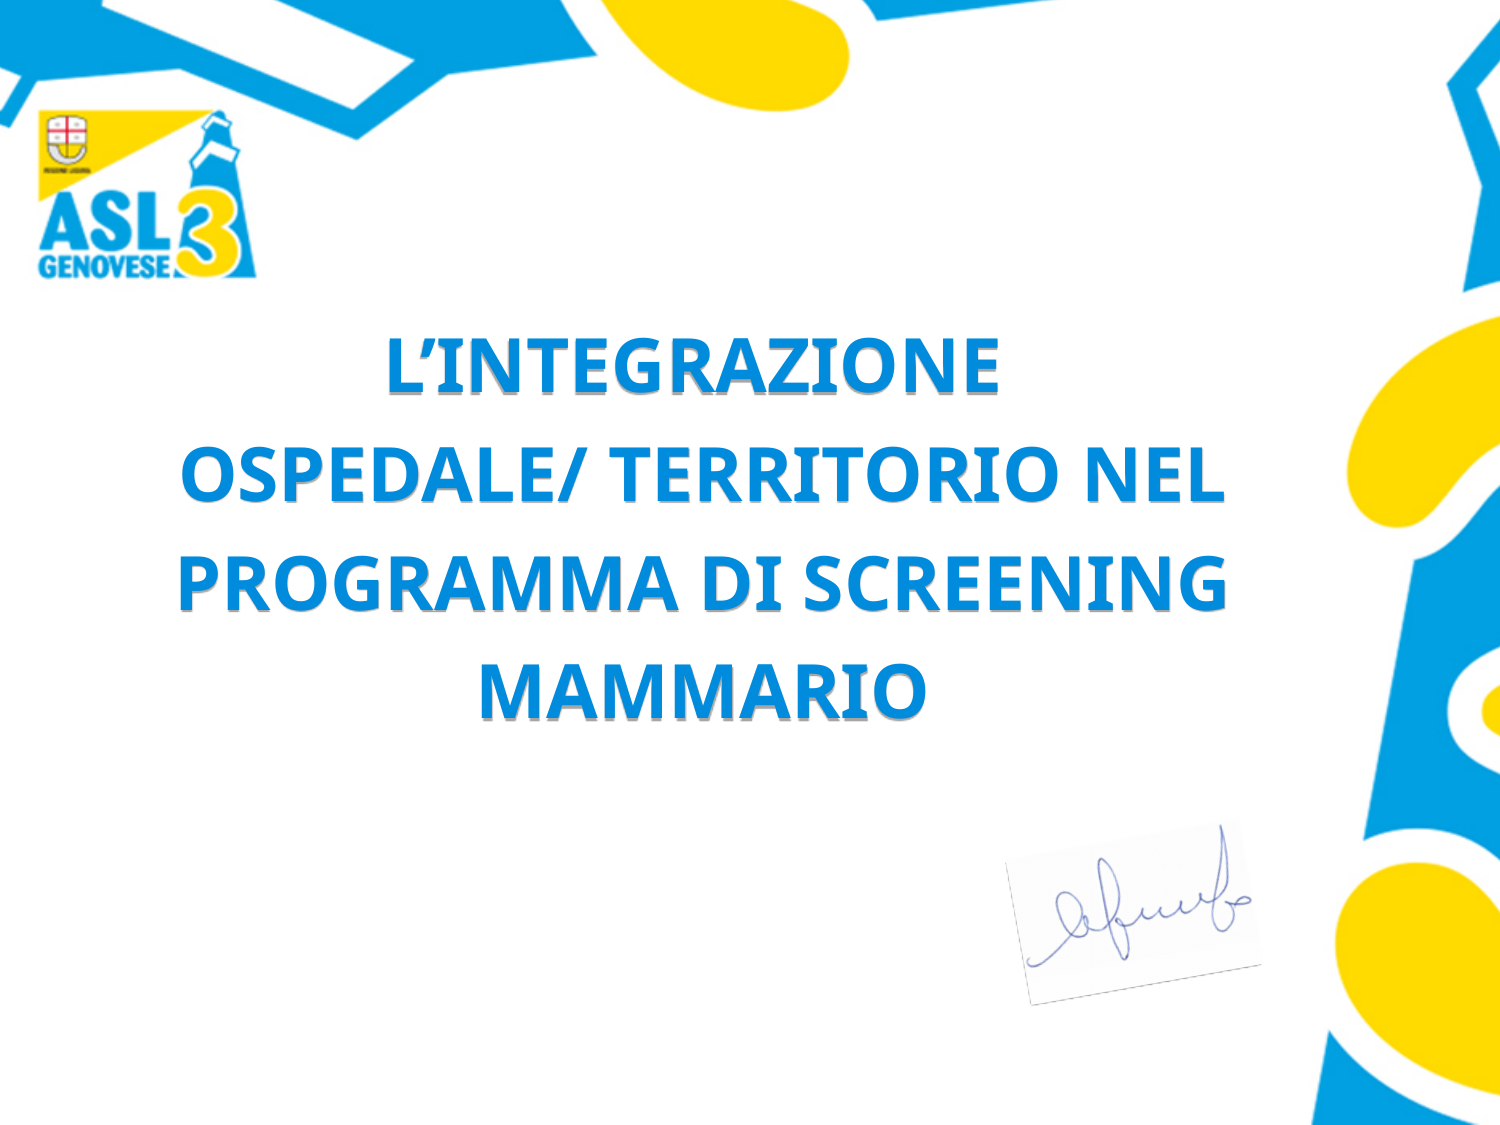

# L’INTEGRAZIONE
OSPEDALE/ TERRITORIO NEL
PROGRAMMA DI SCREENING
MAMMARIO